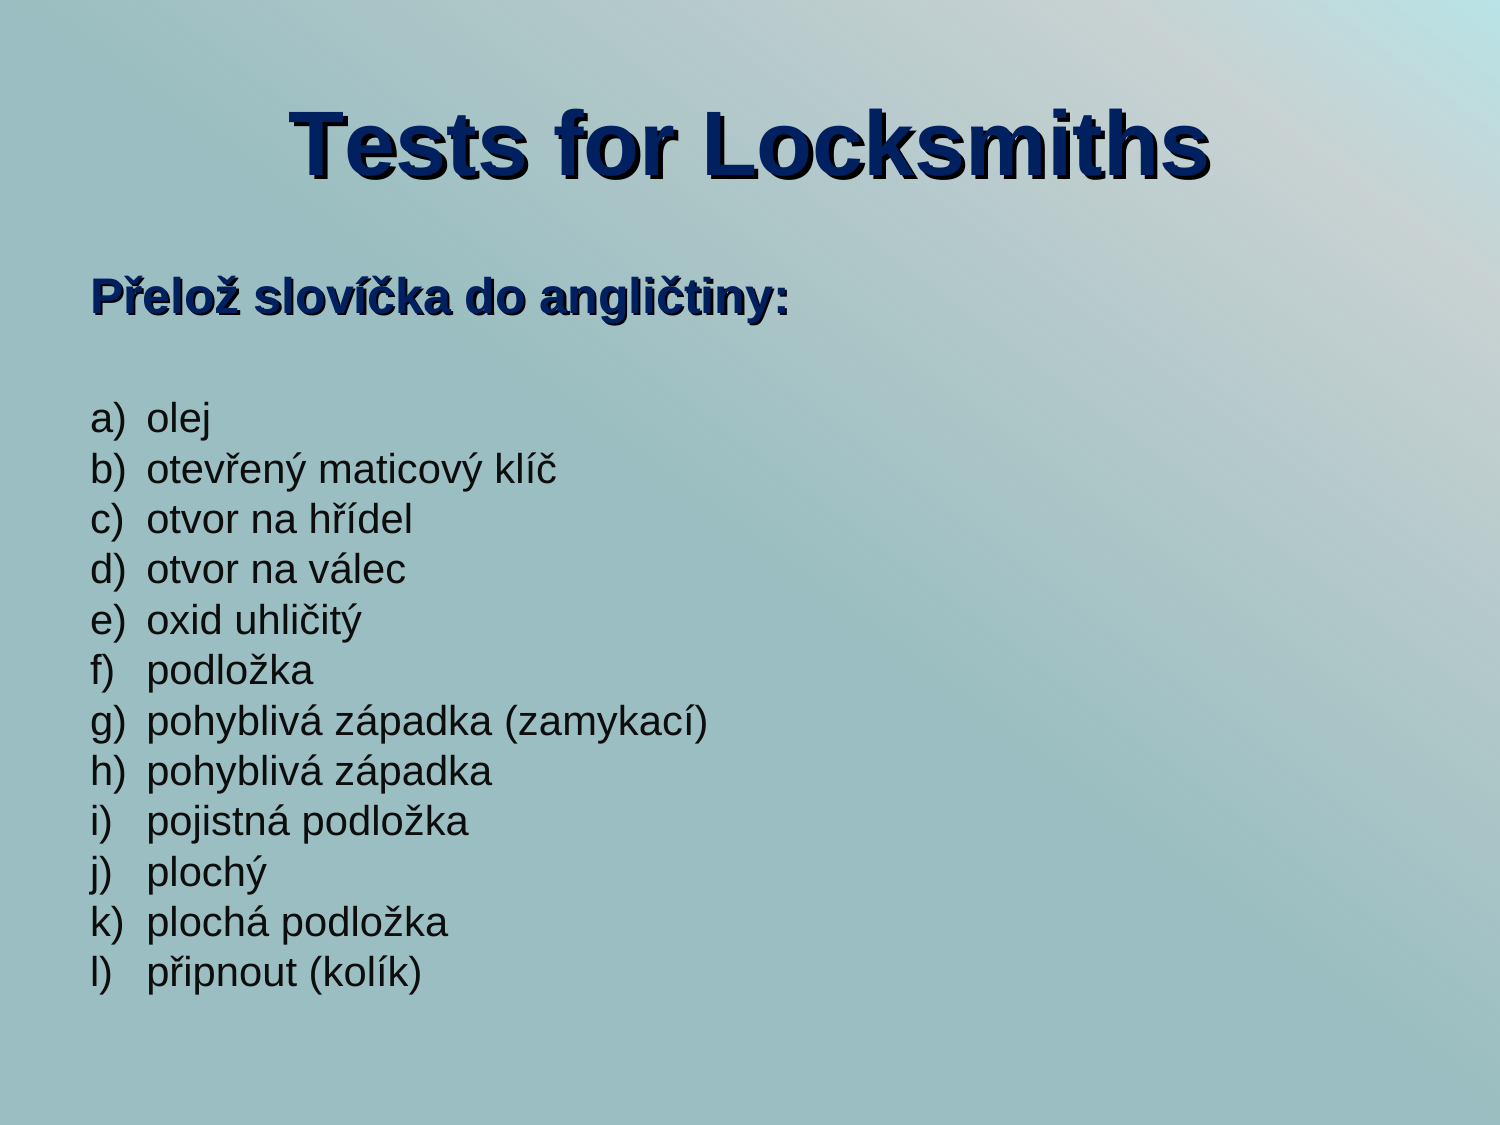

# Tests for Locksmiths
Přelož slovíčka do angličtiny:
olej
otevřený maticový klíč
otvor na hřídel
otvor na válec
oxid uhličitý
podložka
pohyblivá západka (zamykací)
pohyblivá západka
pojistná podložka
plochý
plochá podložka
připnout (kolík)